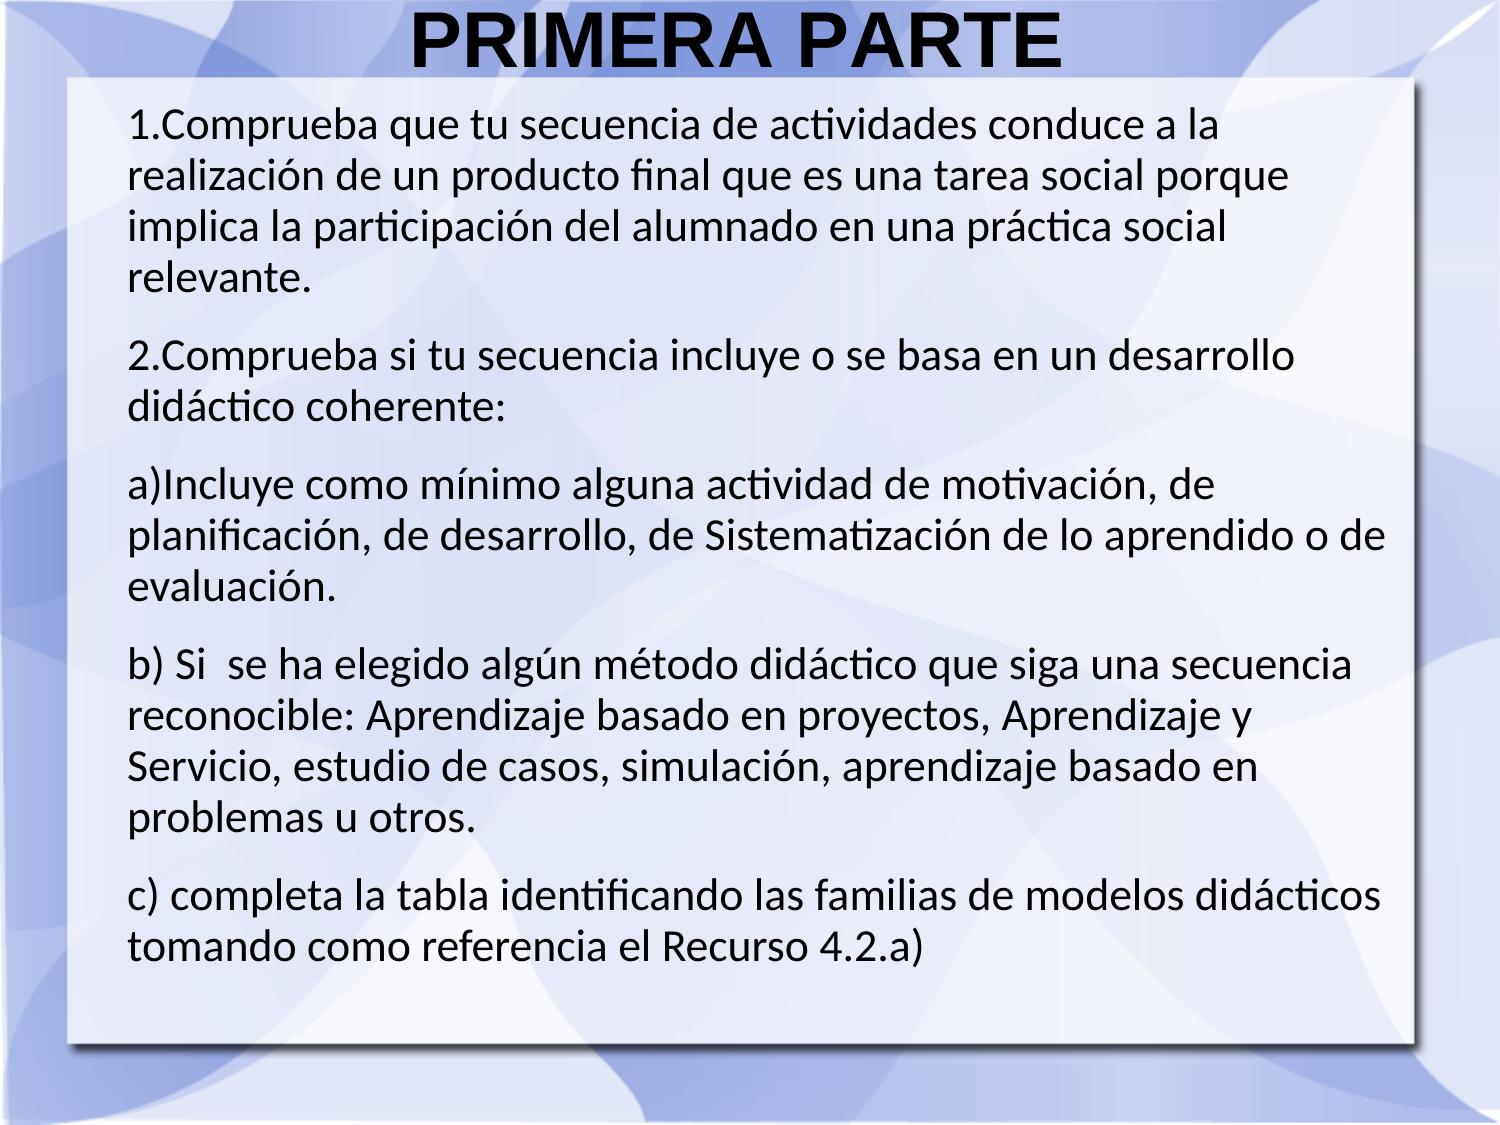

PRIMERA PARTE
# 1.Comprueba que tu secuencia de actividades conduce a la realización de un producto final que es una tarea social porque implica la participación del alumnado en una práctica social relevante.
2.Comprueba si tu secuencia incluye o se basa en un desarrollo didáctico coherente:
a)Incluye como mínimo alguna actividad de motivación, de planificación, de desarrollo, de Sistematización de lo aprendido o de evaluación.
b) Si se ha elegido algún método didáctico que siga una secuencia reconocible: Aprendizaje basado en proyectos, Aprendizaje y Servicio, estudio de casos, simulación, aprendizaje basado en problemas u otros.
c) completa la tabla identificando las familias de modelos didácticos tomando como referencia el Recurso 4.2.a)